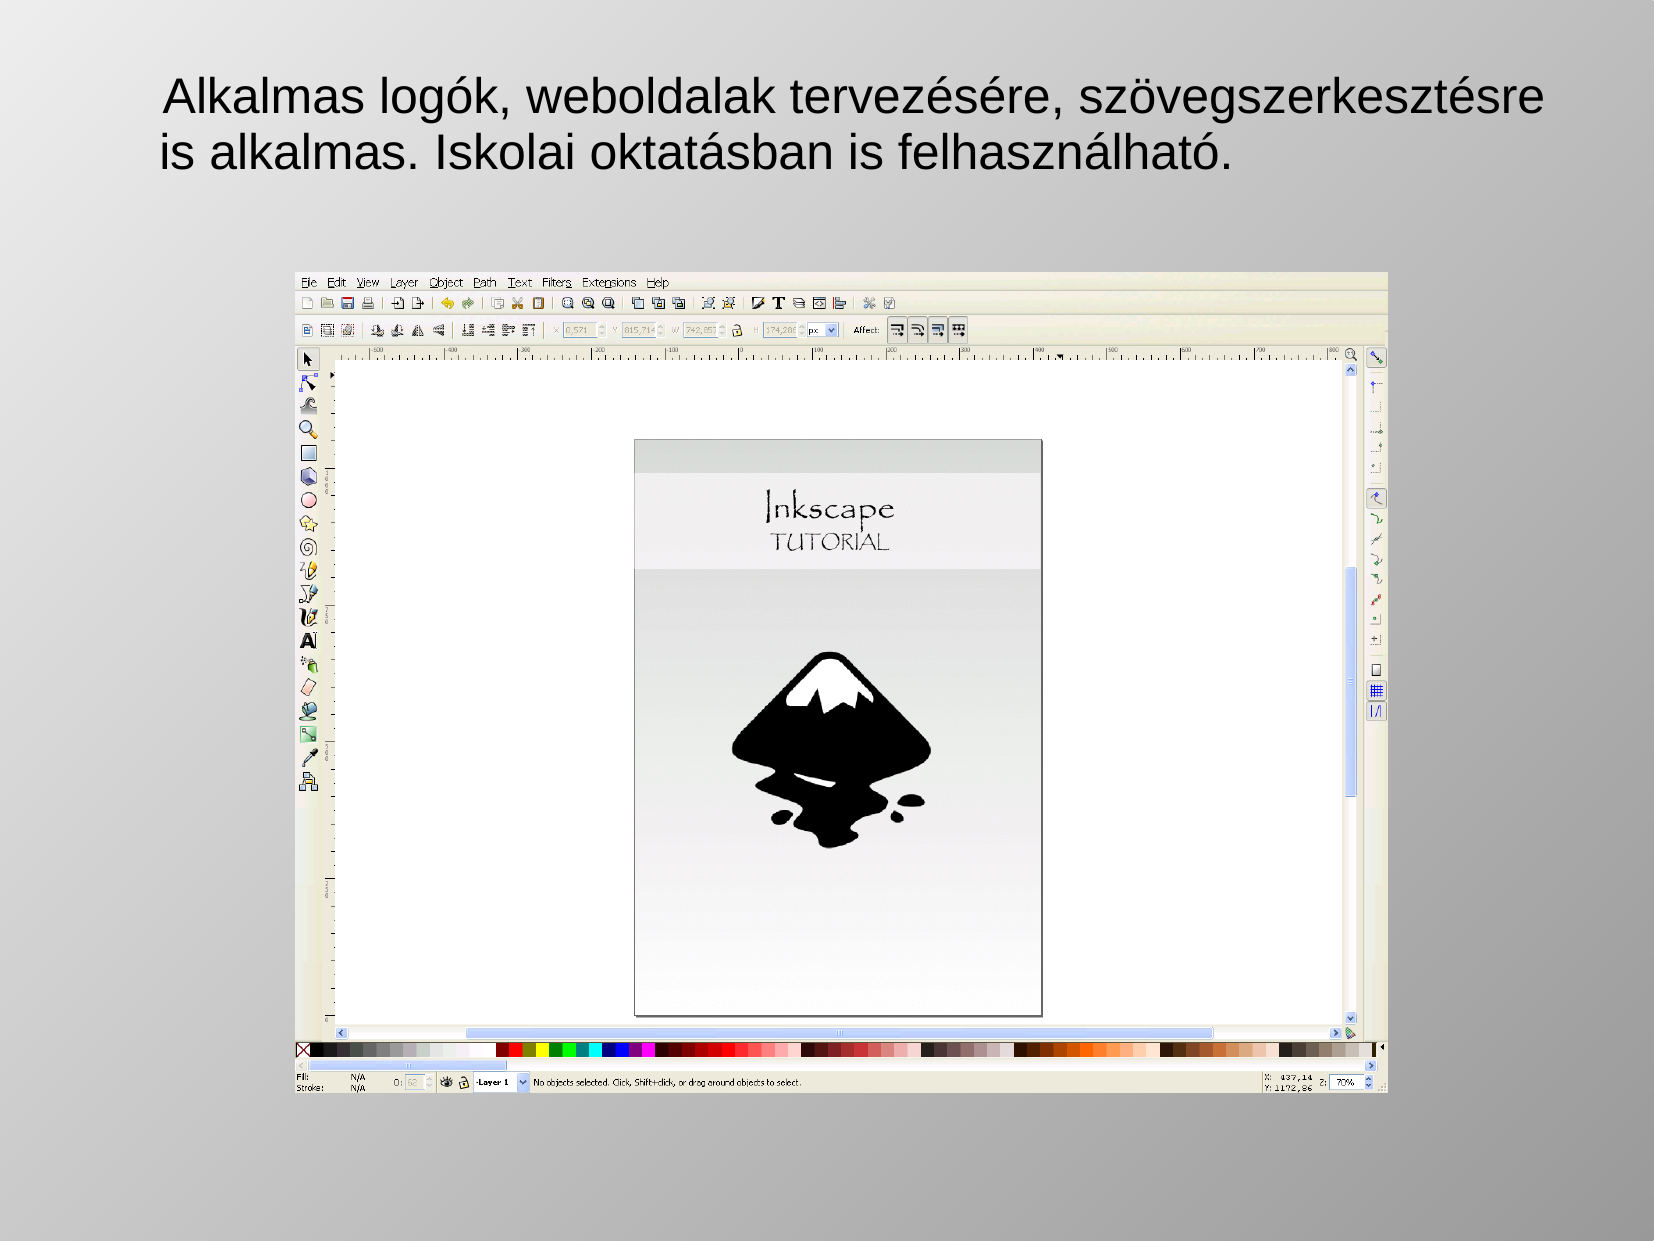

# Alkalmas logók, weboldalak tervezésére, szövegszerkesztésre is alkalmas. Iskolai oktatásban is felhasználható.